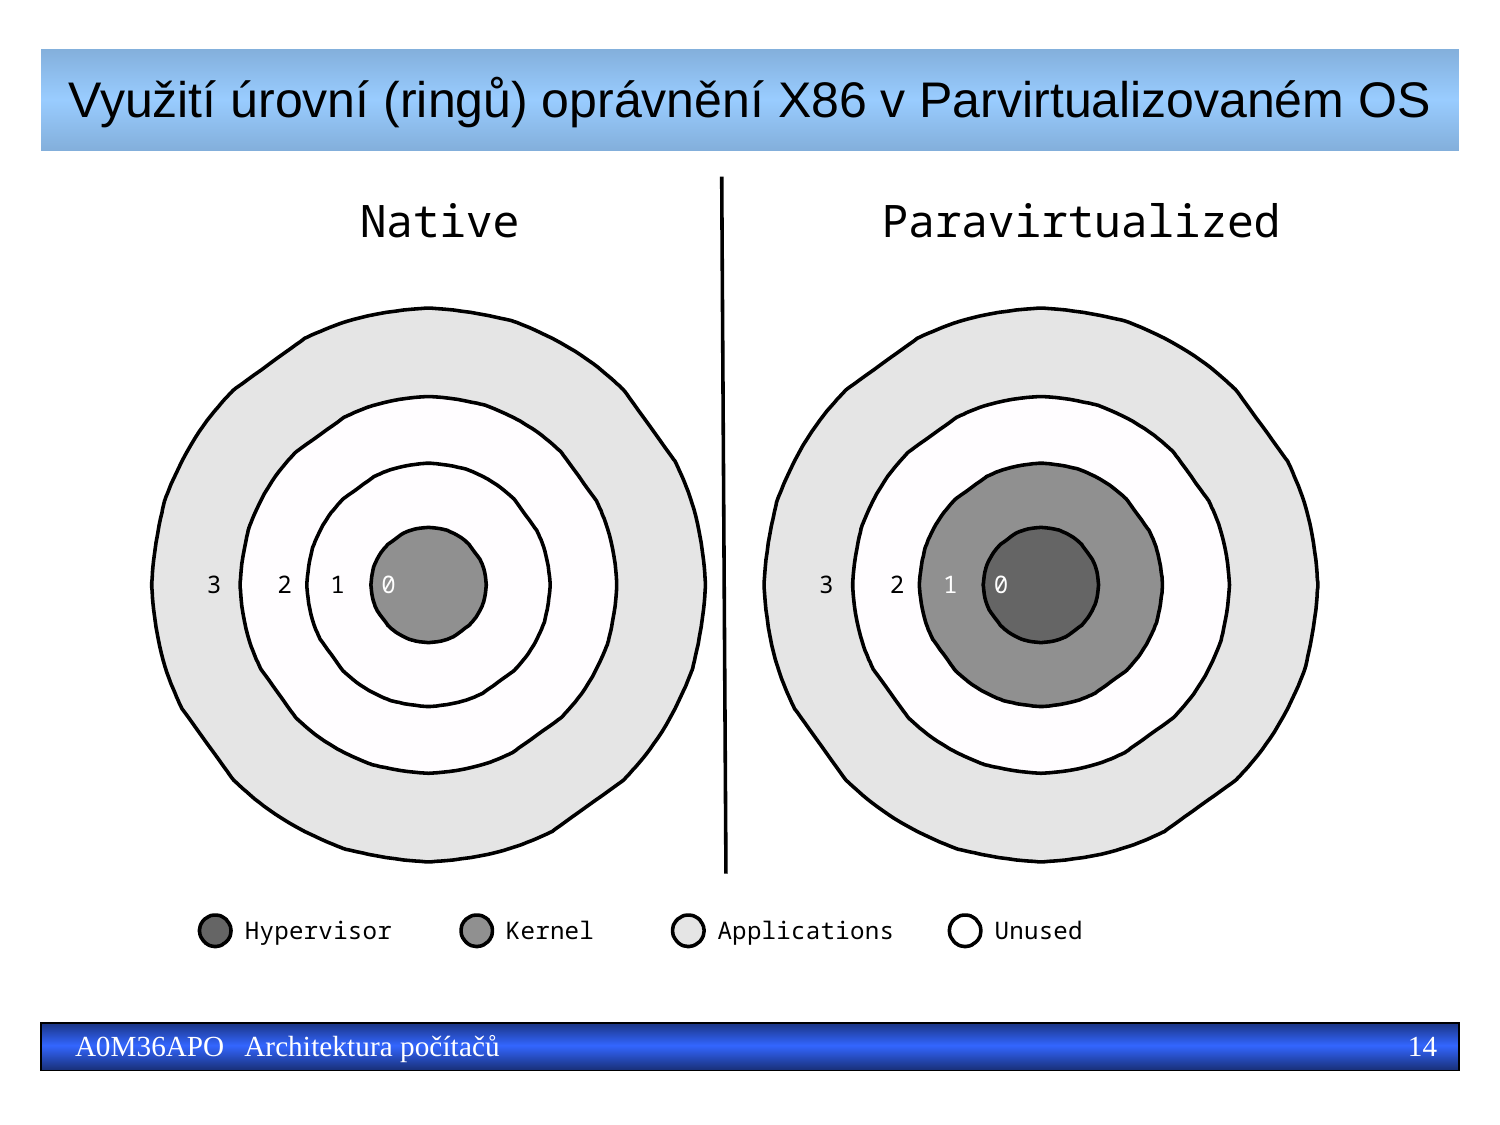

# Využití úrovní (ringů) oprávnění X86 v Parvirtualizovaném OS
A0M36APO Architektura počítačů
14